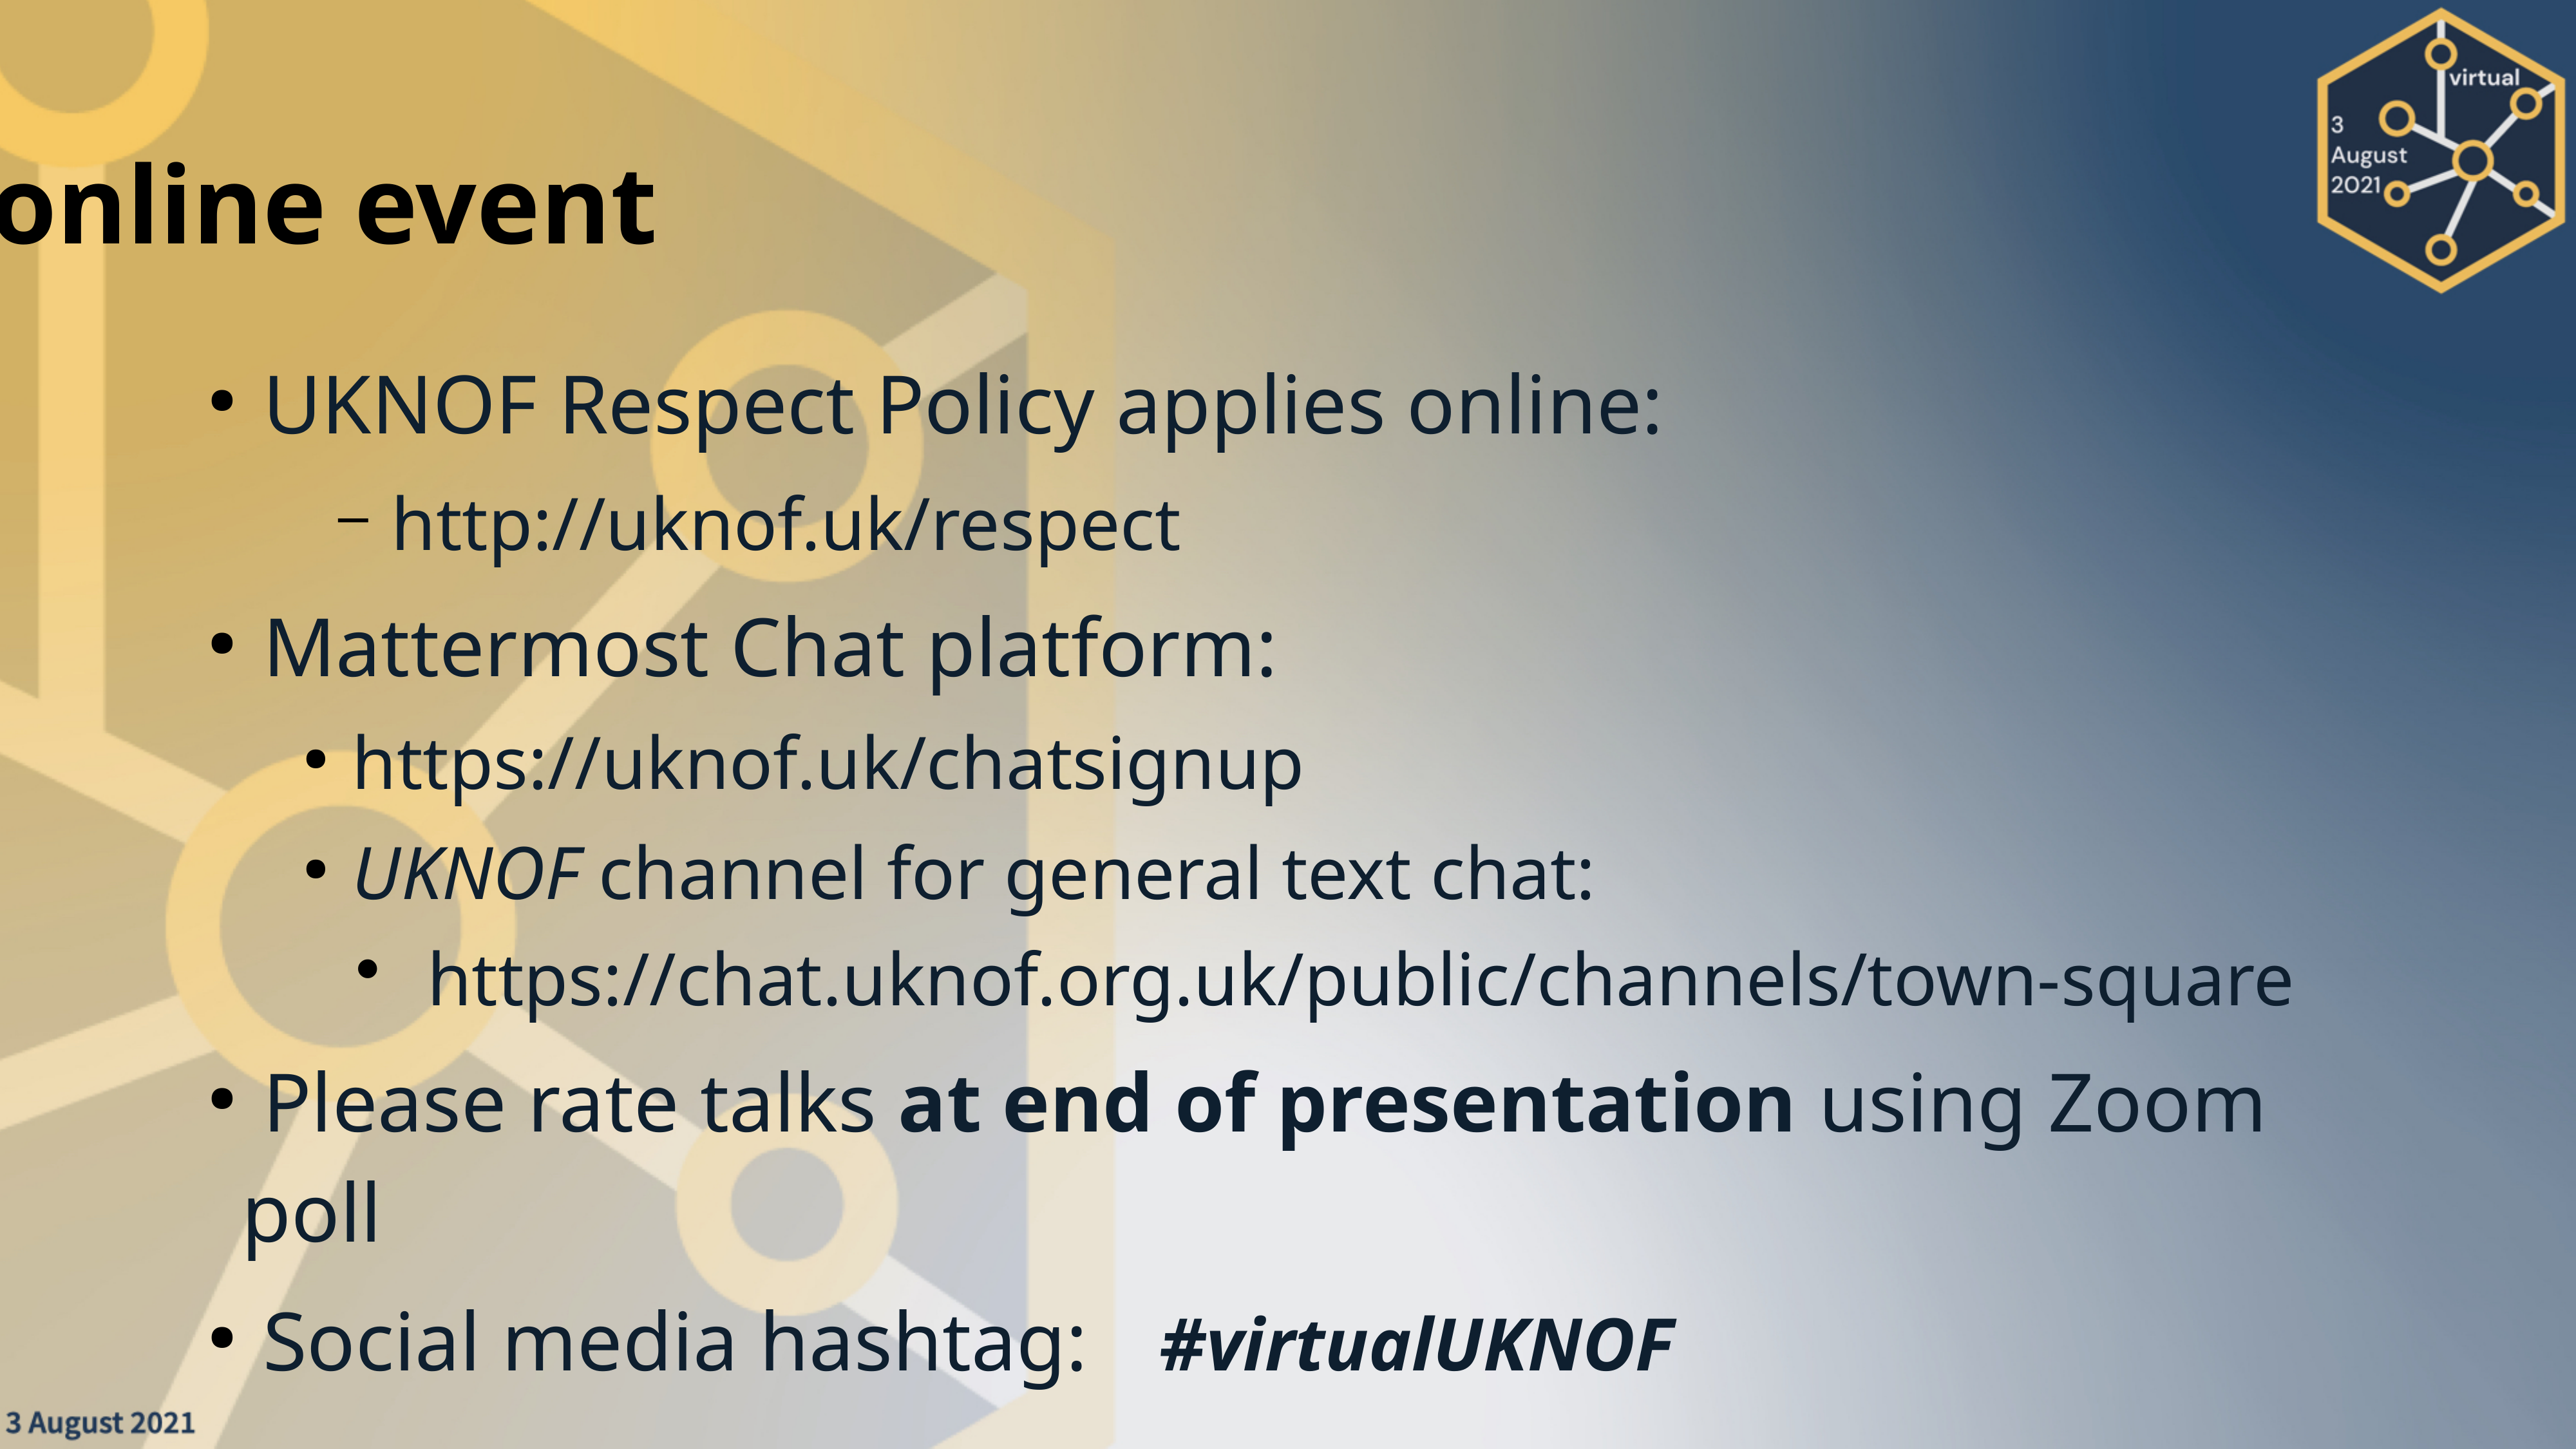

# online event
 UKNOF Respect Policy applies online:
 http://uknof.uk/respect
 Mattermost Chat platform:
 https://uknof.uk/chatsignup
 UKNOF channel for general text chat:
	https://chat.uknof.org.uk/public/channels/town-square
 Please rate talks at end of presentation using Zoom poll
 Social media hashtag:		#virtualUKNOF